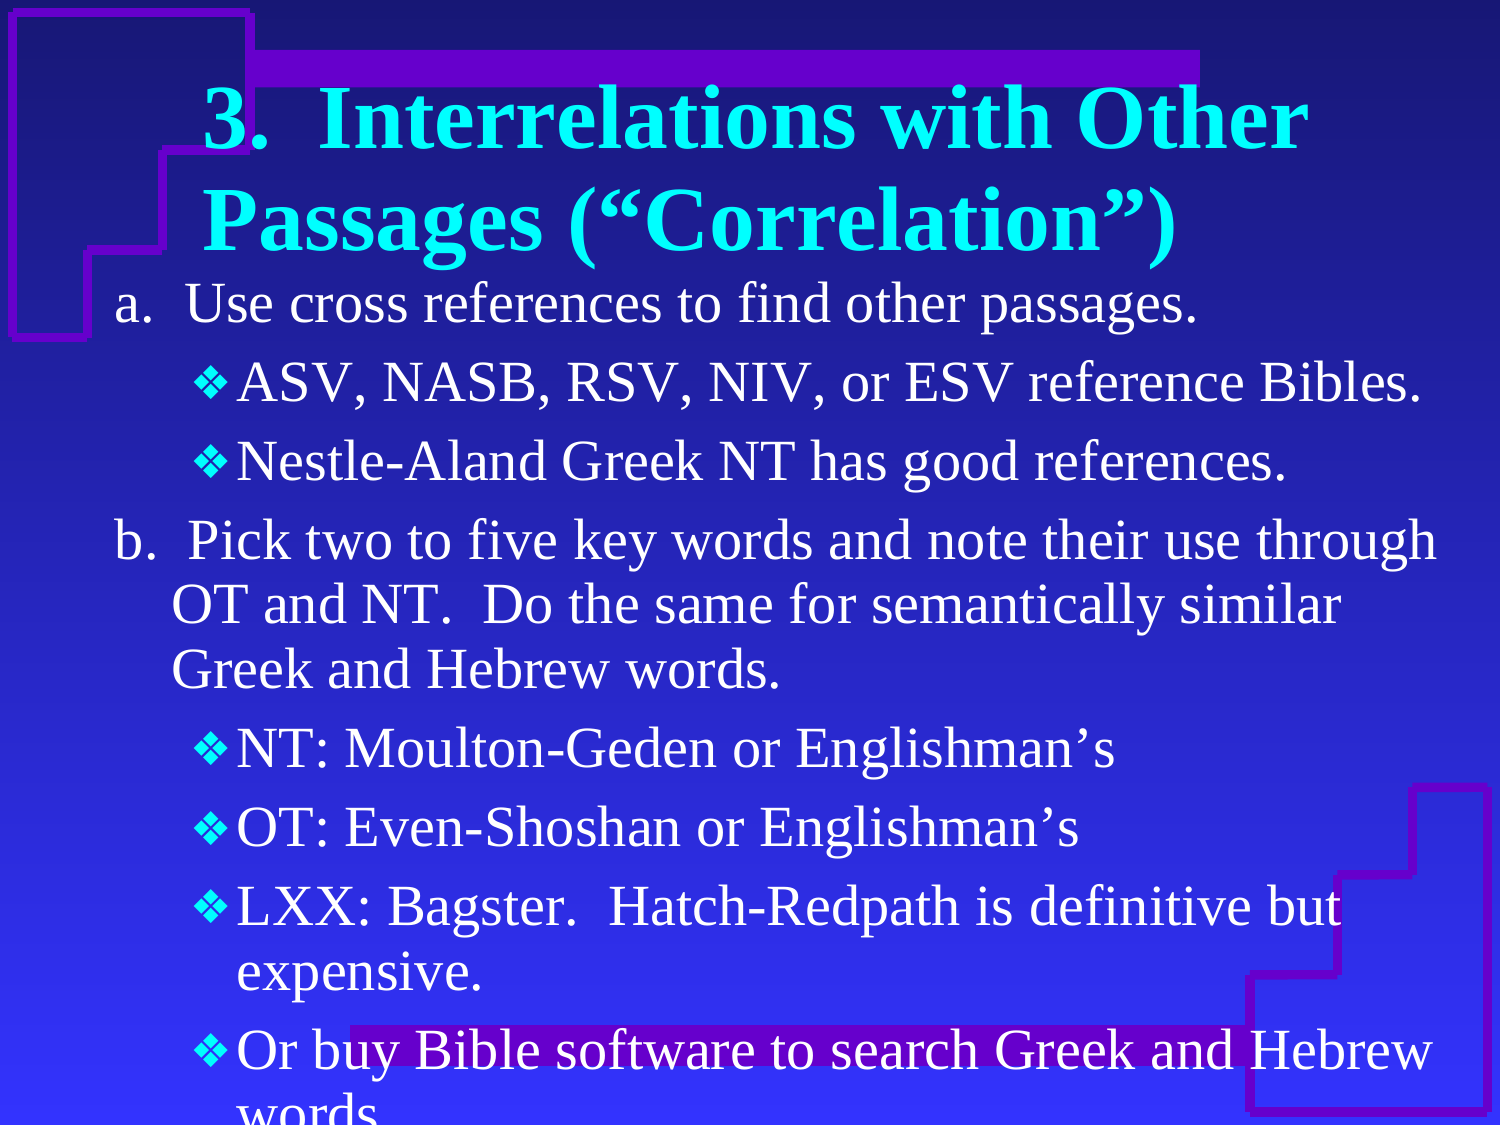

# 3. Interrelations with Other Passages (“Correlation”)
a. Use cross references to find other passages.
ASV, NASB, RSV, NIV, or ESV reference Bibles.
Nestle-Aland Greek NT has good references.
b. Pick two to five key words and note their use through OT and NT. Do the same for semantically similar Greek and Hebrew words.
NT: Moulton-Geden or Englishman’s
OT: Even-Shoshan or Englishman’s
LXX: Bagster. Hatch-Redpath is definitive but expensive.
Or buy Bible software to search Greek and Hebrew words.